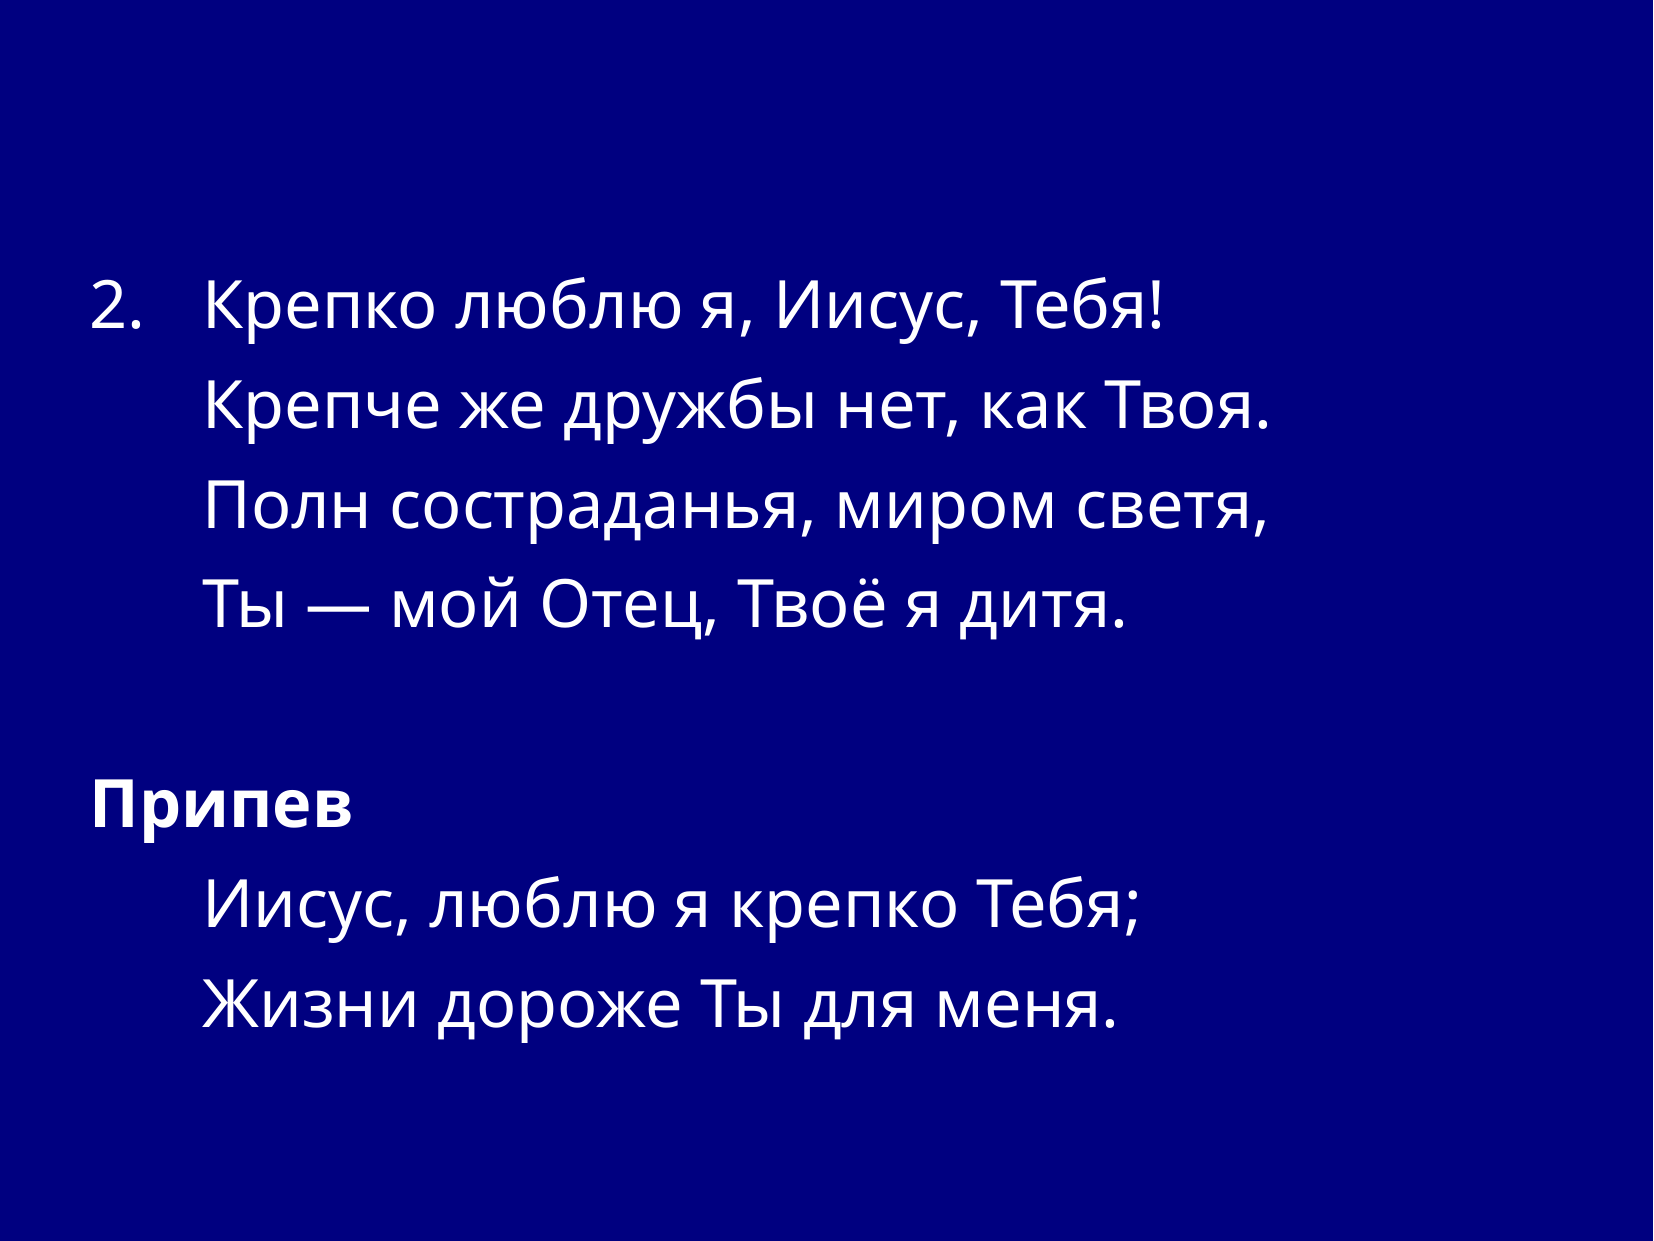

2.	Крепко люблю я, Иисус, Тебя!
	Крепче же дружбы нет, как Твоя.
	Полн состраданья, миром светя,
	Ты — мой Отец, Твоё я дитя.
Припев
	Иисус, люблю я крепко Тебя;
	Жизни дороже Ты для меня.